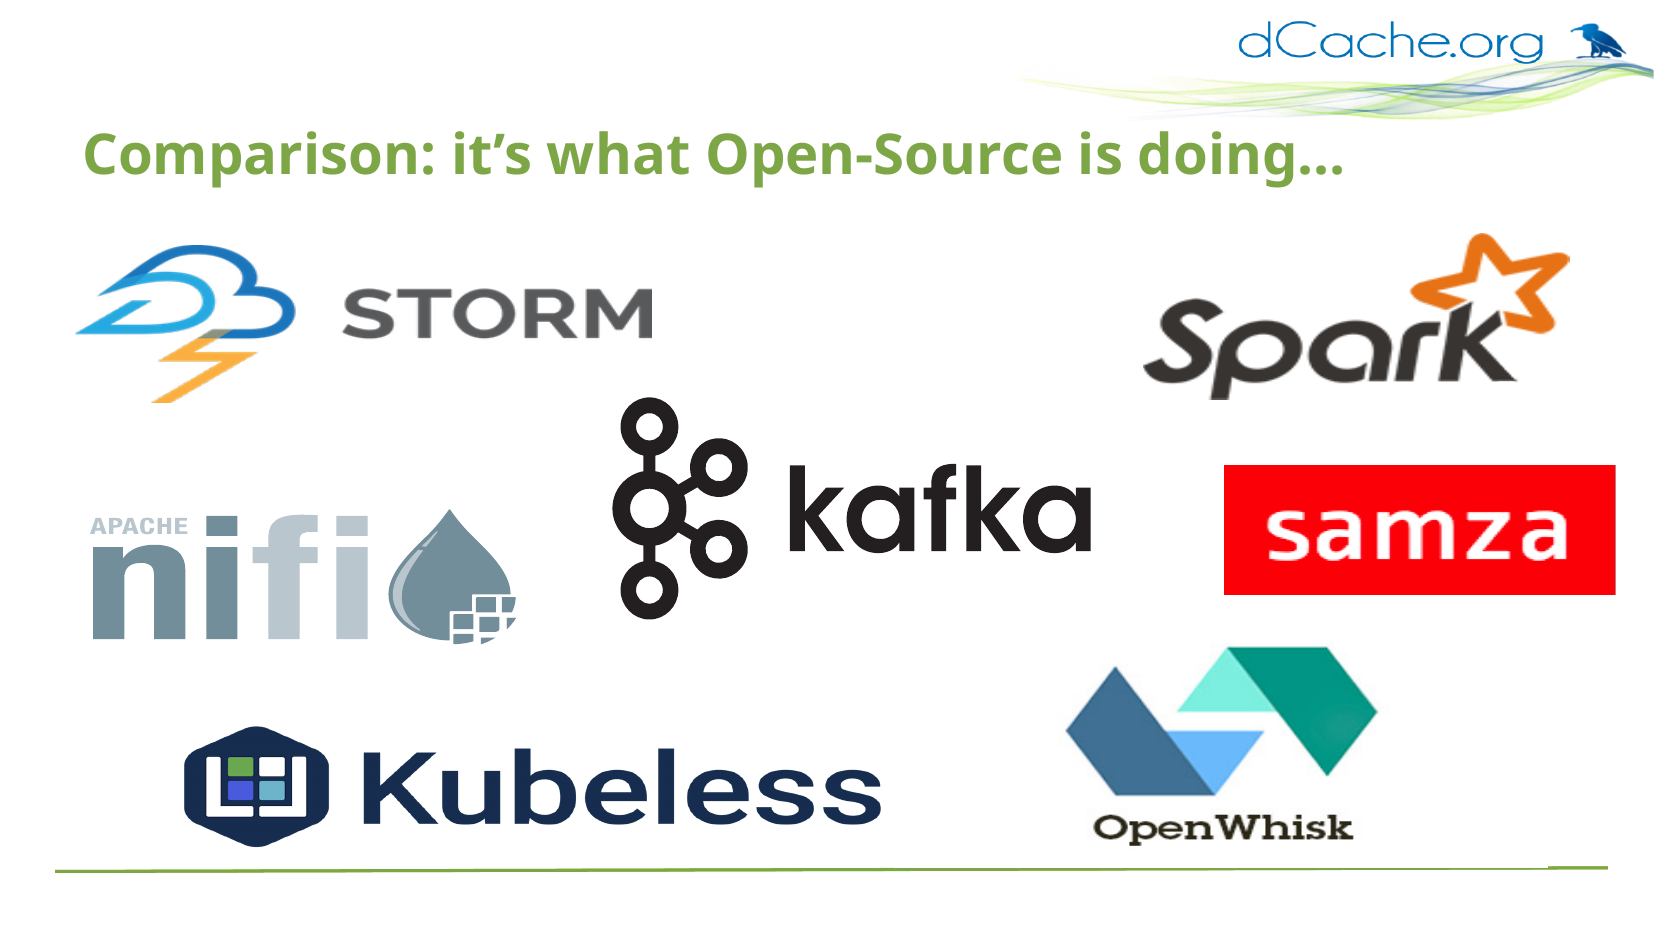

# Comparison: it’s what Open-Source is doing…